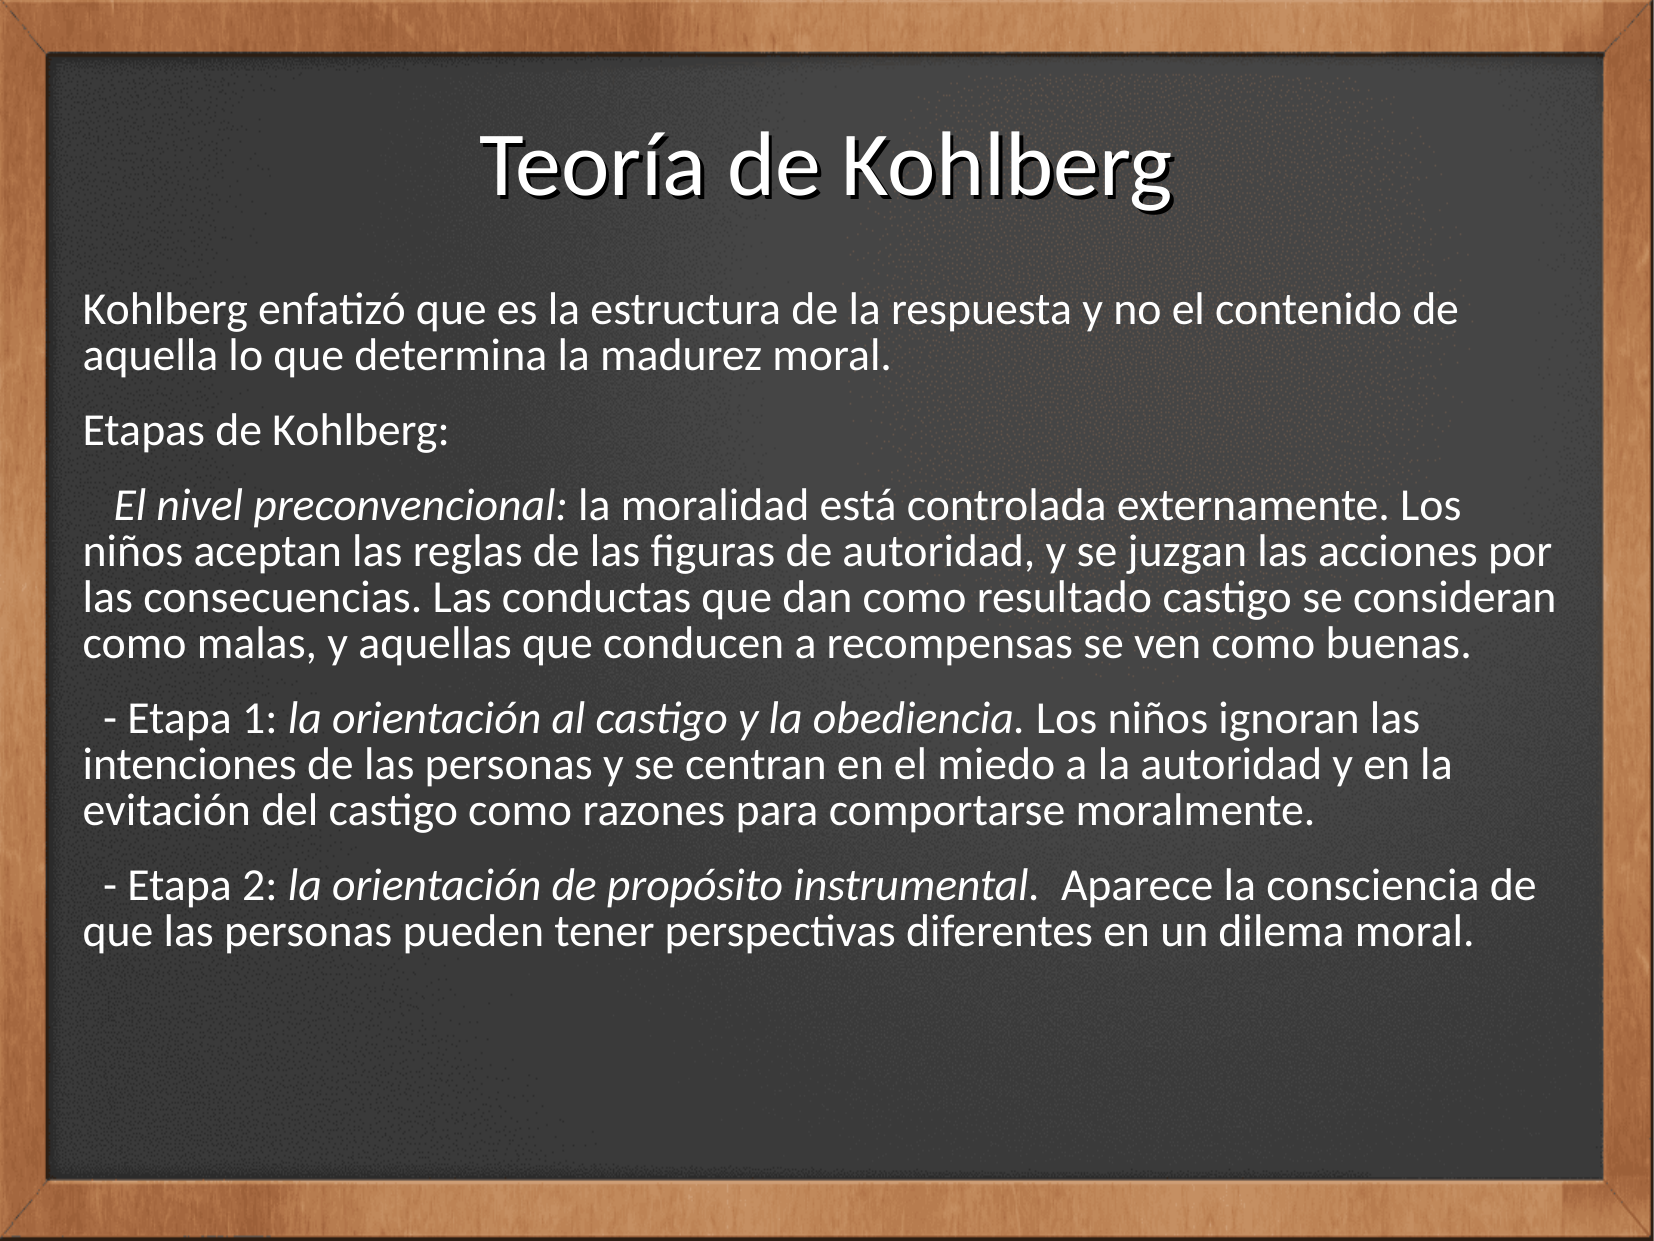

# Teoría de Kohlberg
Kohlberg enfatizó que es la estructura de la respuesta y no el contenido de aquella lo que determina la madurez moral.
Etapas de Kohlberg:
 El nivel preconvencional: la moralidad está controlada externamente. Los niños aceptan las reglas de las figuras de autoridad, y se juzgan las acciones por las consecuencias. Las conductas que dan como resultado castigo se consideran como malas, y aquellas que conducen a recompensas se ven como buenas.
 - Etapa 1: la orientación al castigo y la obediencia. Los niños ignoran las intenciones de las personas y se centran en el miedo a la autoridad y en la evitación del castigo como razones para comportarse moralmente.
 - Etapa 2: la orientación de propósito instrumental. Aparece la consciencia de que las personas pueden tener perspectivas diferentes en un dilema moral.